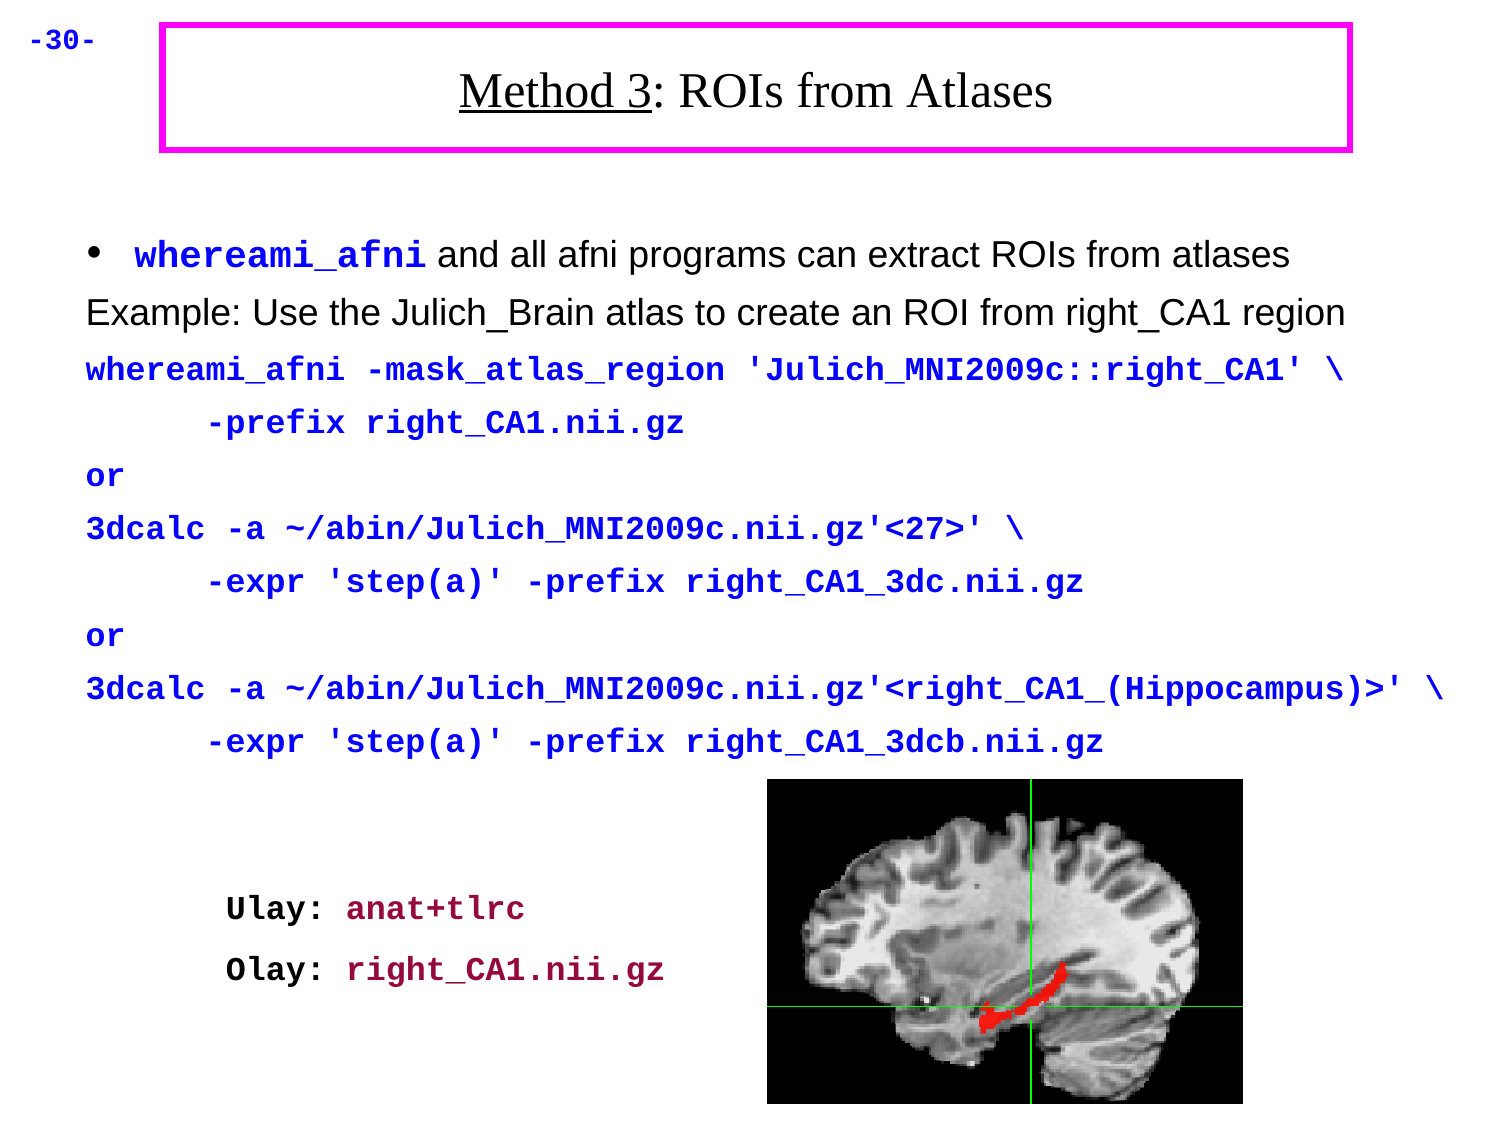

Method 3: ROIs from Atlases
 whereami_afni and all afni programs can extract ROIs from atlases
Example: Use the Julich_Brain atlas to create an ROI from right_CA1 region
whereami_afni -mask_atlas_region 'Julich_MNI2009c::right_CA1' \
 -prefix right_CA1.nii.gz
or
3dcalc -a ~/abin/Julich_MNI2009c.nii.gz'<27>' \
 -expr 'step(a)' -prefix right_CA1_3dc.nii.gz
or
3dcalc -a ~/abin/Julich_MNI2009c.nii.gz'<right_CA1_(Hippocampus)>' \
 -expr 'step(a)' -prefix right_CA1_3dcb.nii.gz
Ulay: anat+tlrc
Olay: right_CA1.nii.gz